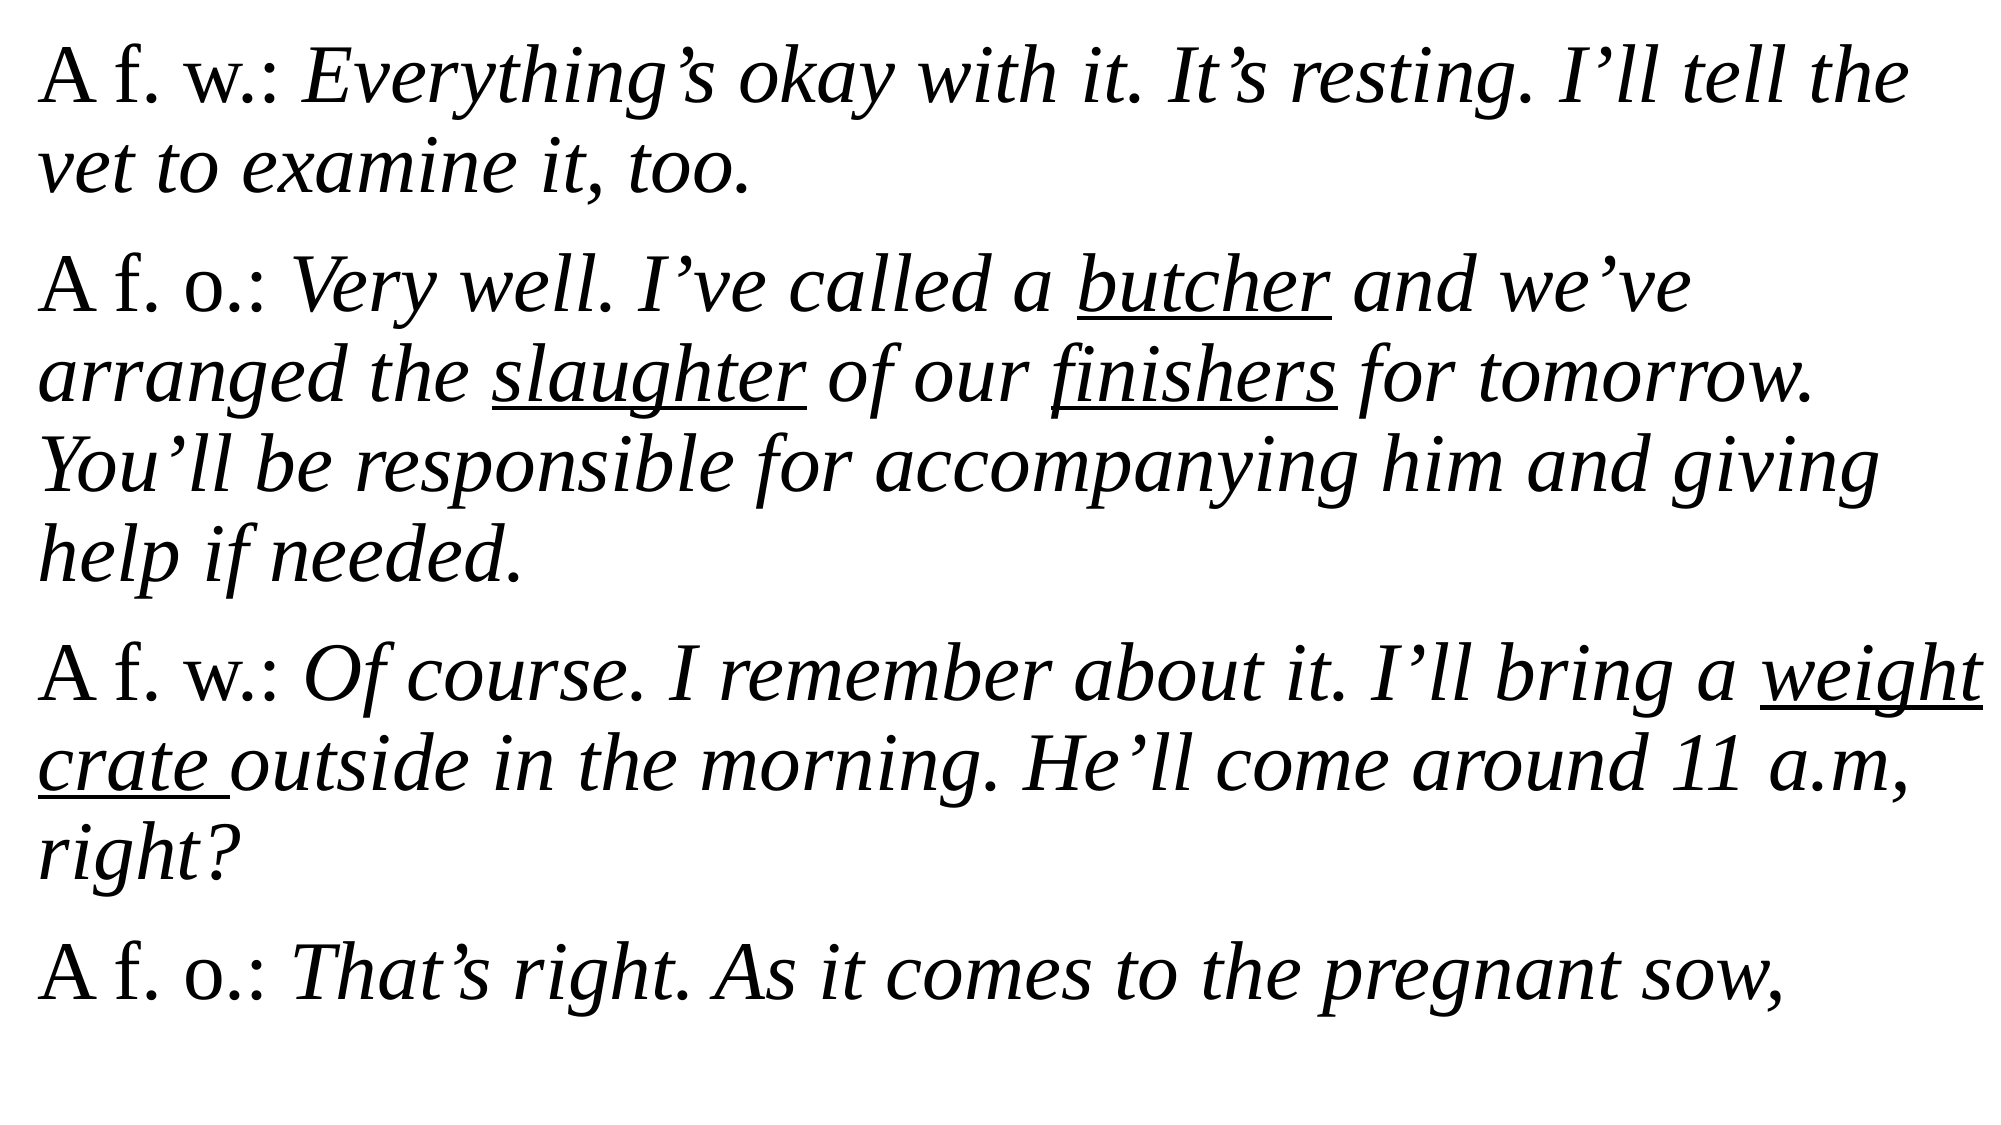

# A f. w.: Everything’s okay with it. It’s resting. I’ll tell the vet to examine it, too.
A f. o.: Very well. I’ve called a butcher and we’ve arranged the slaughter of our finishers for tomorrow. You’ll be responsible for accompanying him and giving help if needed.
A f. w.: Of course. I remember about it. I’ll bring a weight crate outside in the morning. He’ll come around 11 a.m, right?
A f. o.: That’s right. As it comes to the pregnant sow,